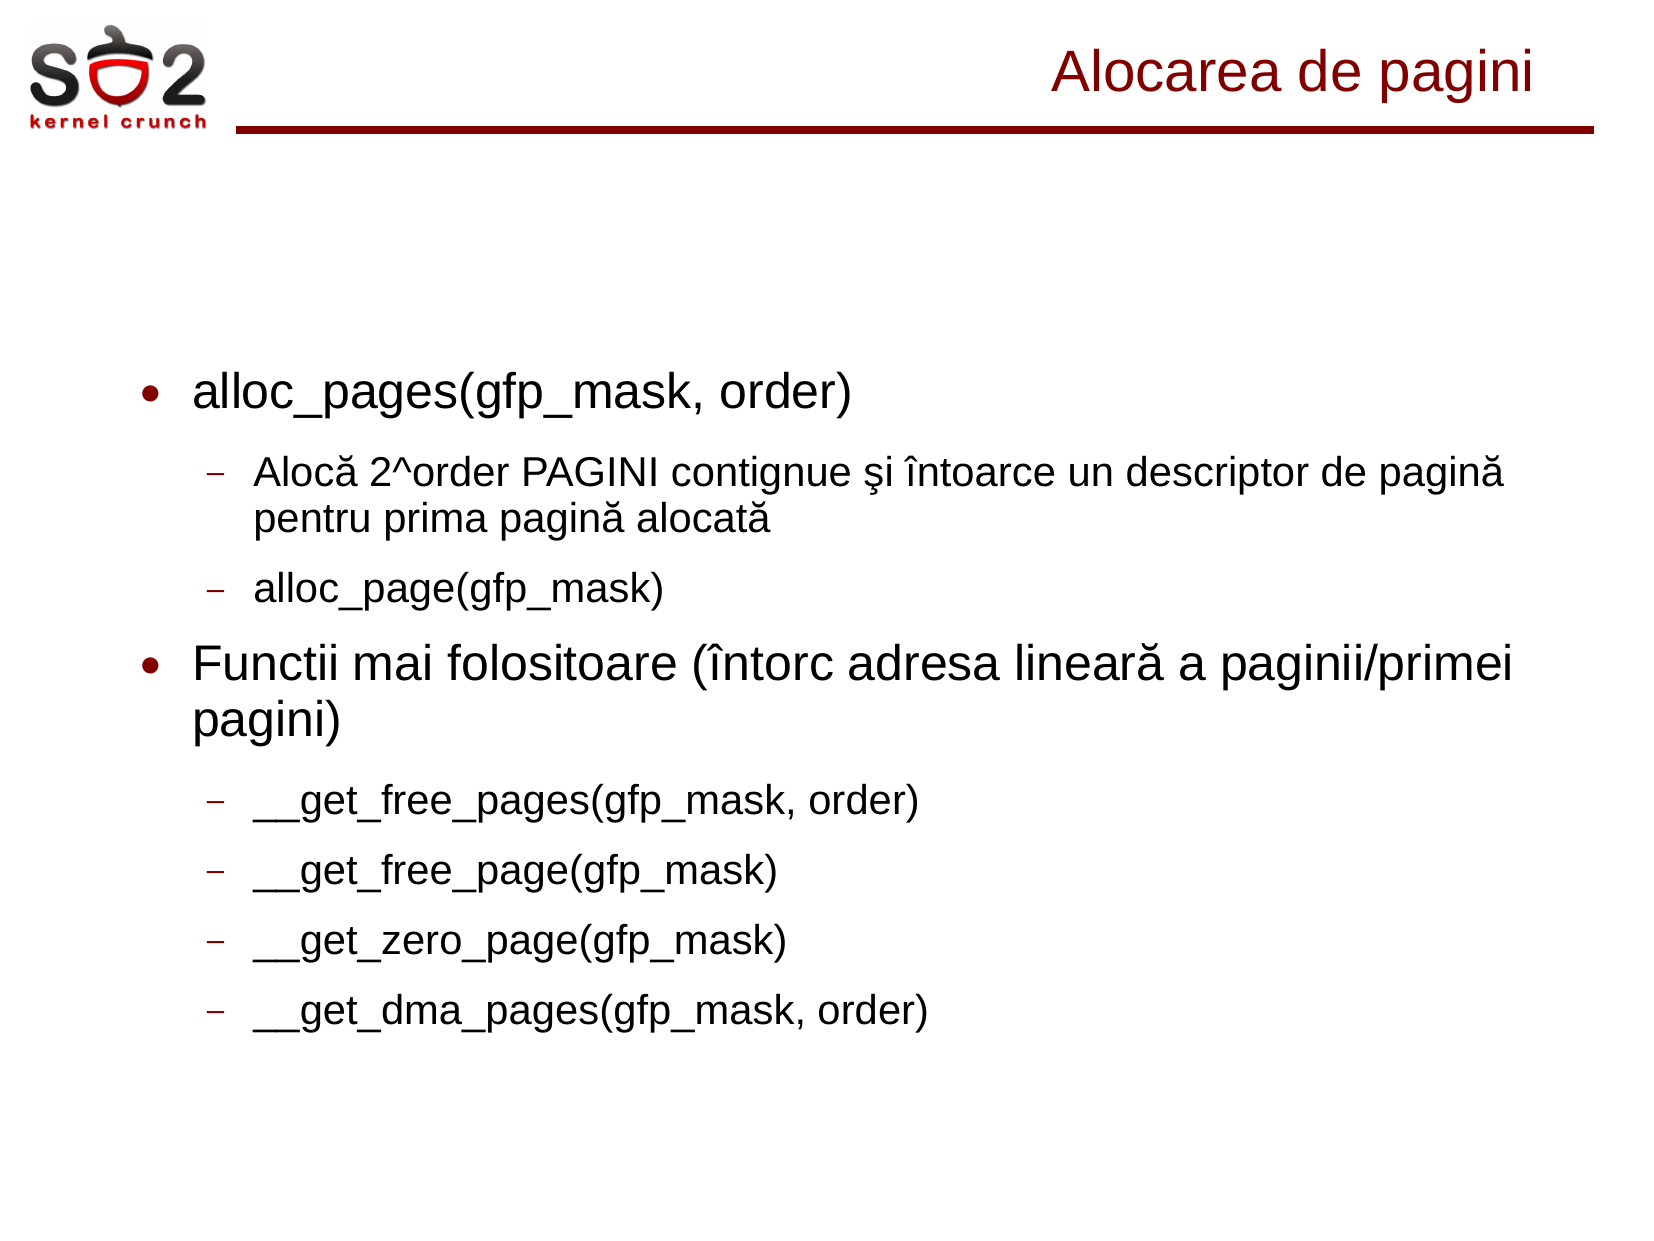

# Alocarea de pagini
alloc_pages(gfp_mask, order)
Alocă 2^order PAGINI contignue şi întoarce un descriptor de pagină pentru prima pagină alocată
alloc_page(gfp_mask)
Functii mai folositoare (întorc adresa lineară a paginii/primei pagini)
__get_free_pages(gfp_mask, order)
__get_free_page(gfp_mask)
__get_zero_page(gfp_mask)
__get_dma_pages(gfp_mask, order)